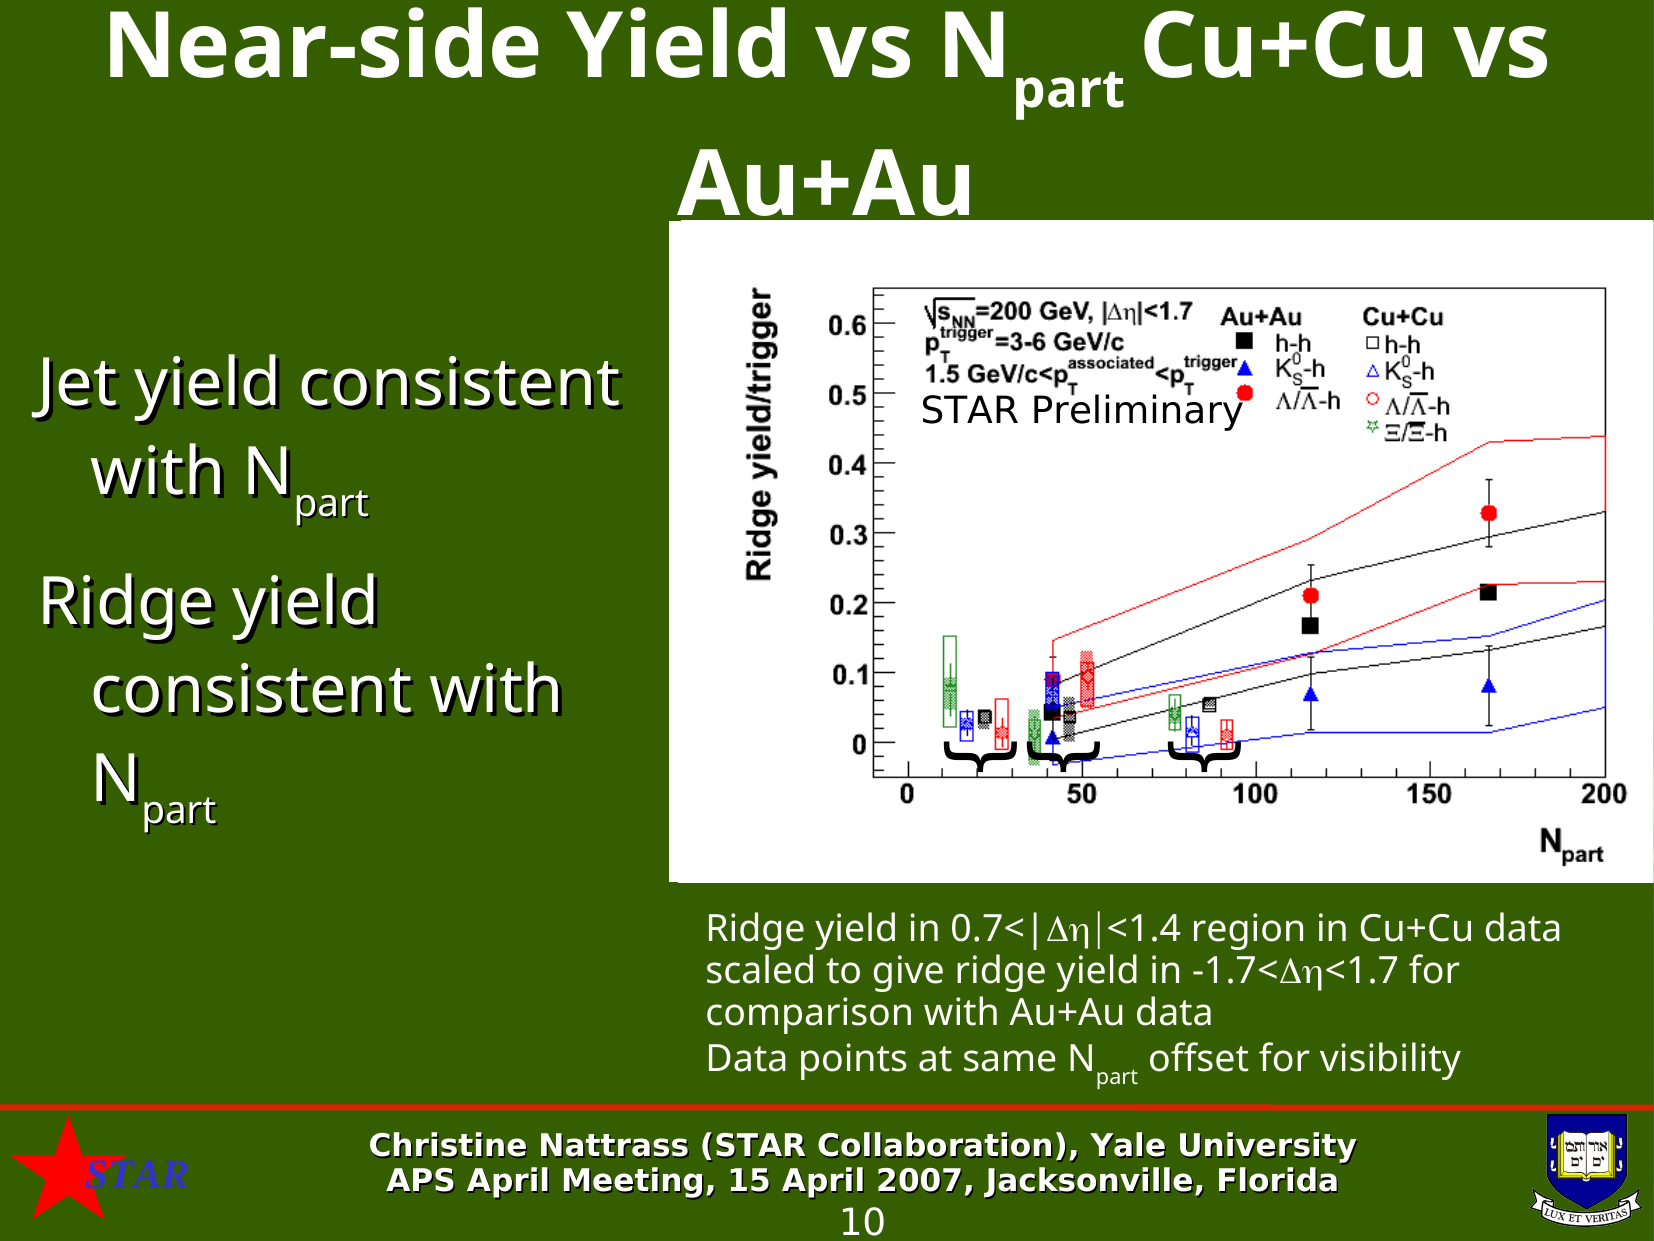

# Near-side Yield vs Npart Cu+Cu vs Au+Au
{
{
{
STAR Preliminary
STAR Preliminary
{
{
{
Jet yield consistent with Npart
Ridge yield consistent with Npart
Ridge yield in 0.7<|<1.4 region in Cu+Cu data scaled to give ridge yield in -1.7<<1.7 for comparison with Au+Au data
Data points at same Npart offset for visibility